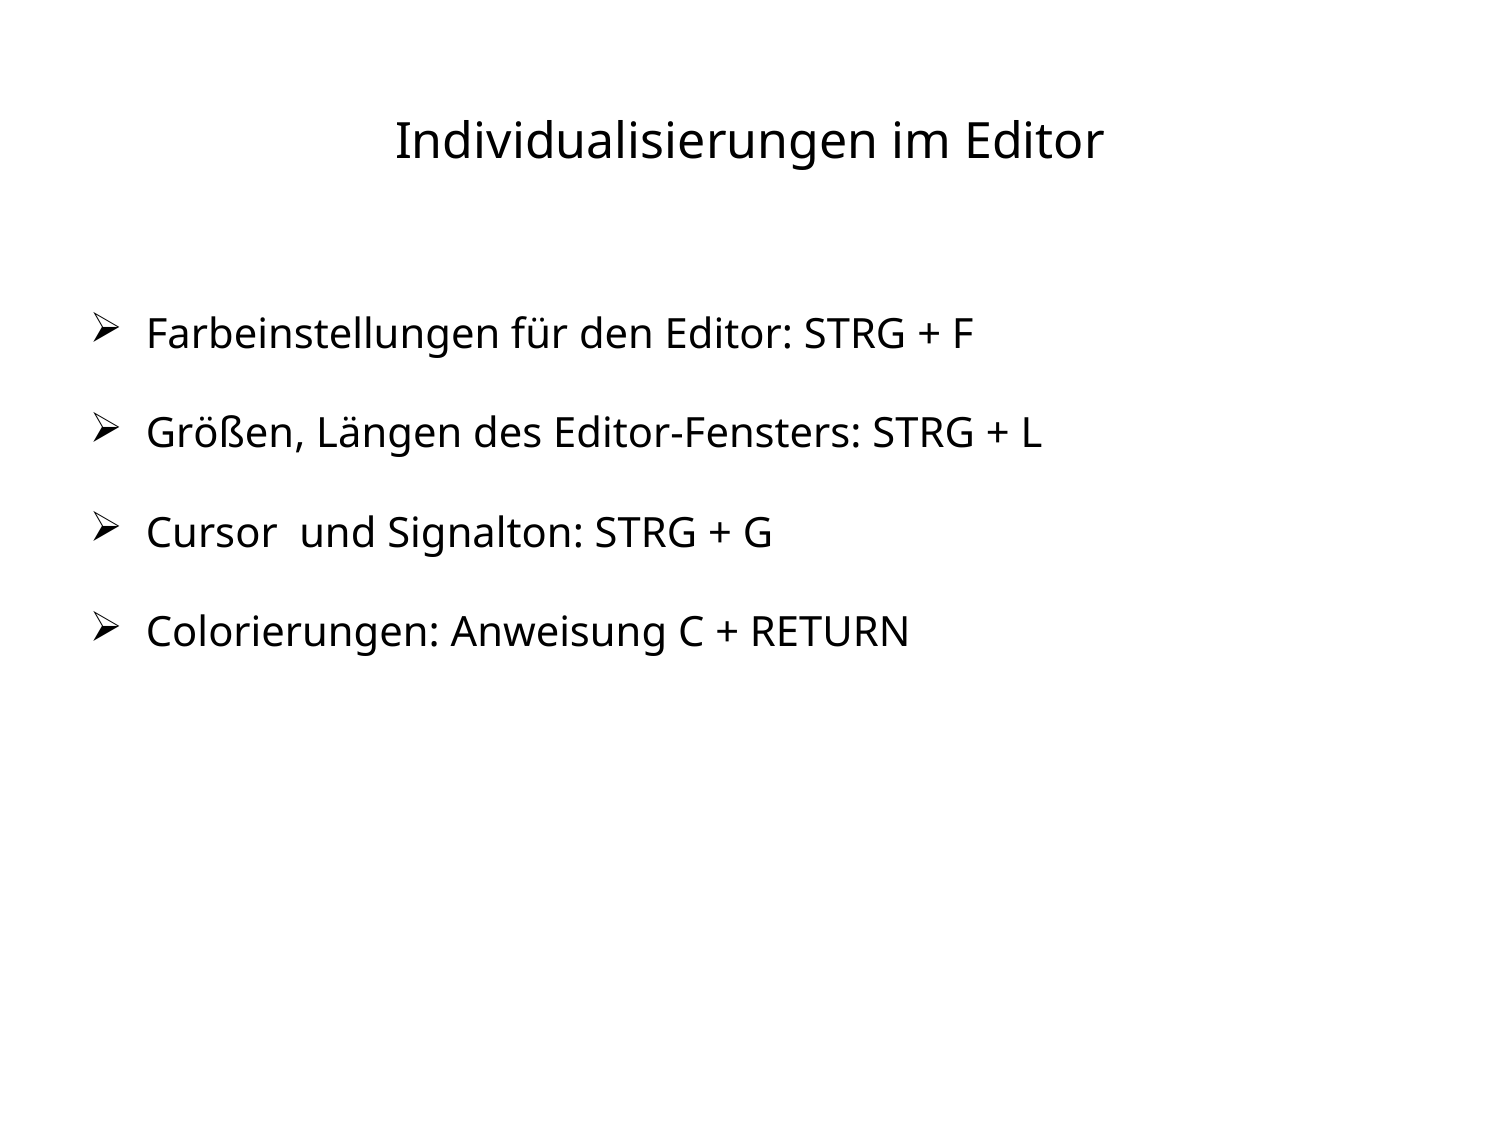

# Individualisierungen im Editor
Farbeinstellungen für den Editor: STRG + F
Größen, Längen des Editor-Fensters: STRG + L
Cursor und Signalton: STRG + G
Colorierungen: Anweisung C + RETURN